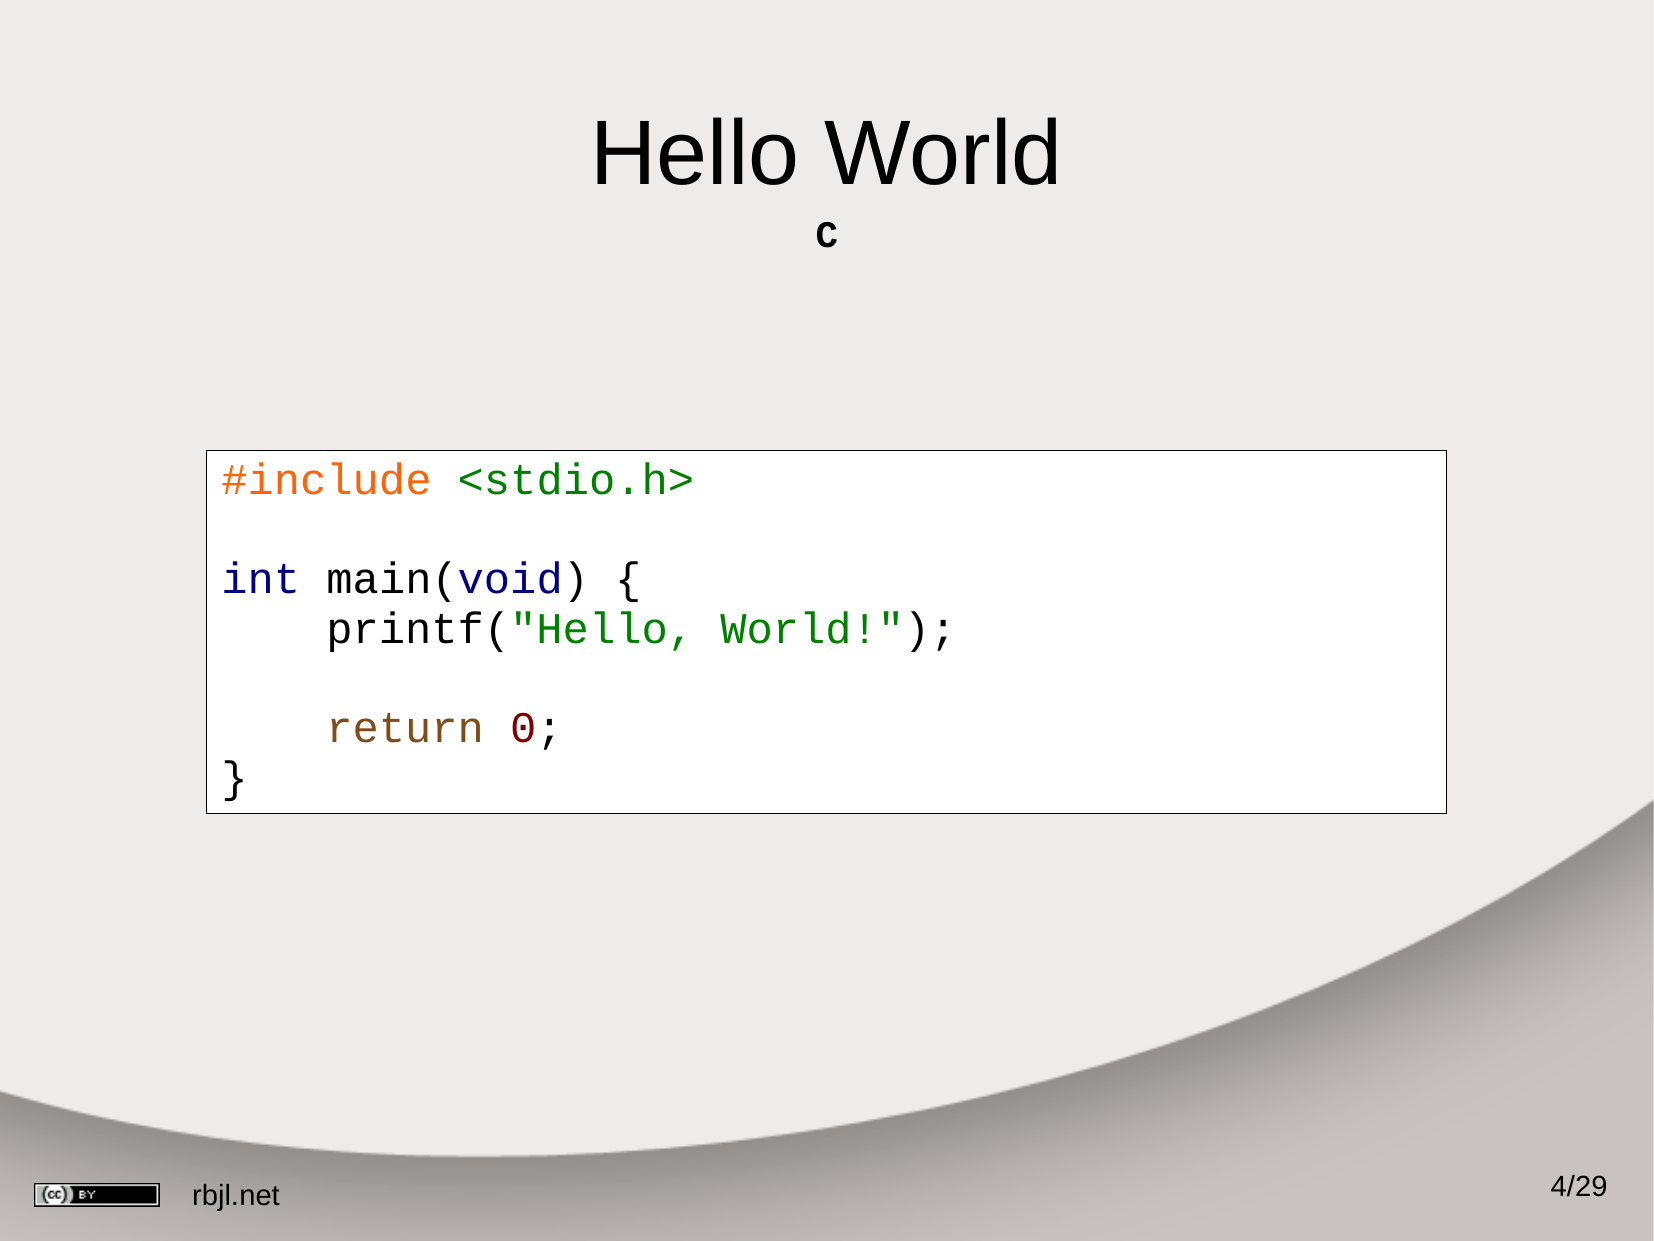

# Hello World
C
#include <stdio.h>
int main(void) {
 printf("Hello, World!");
 return 0;
}
4